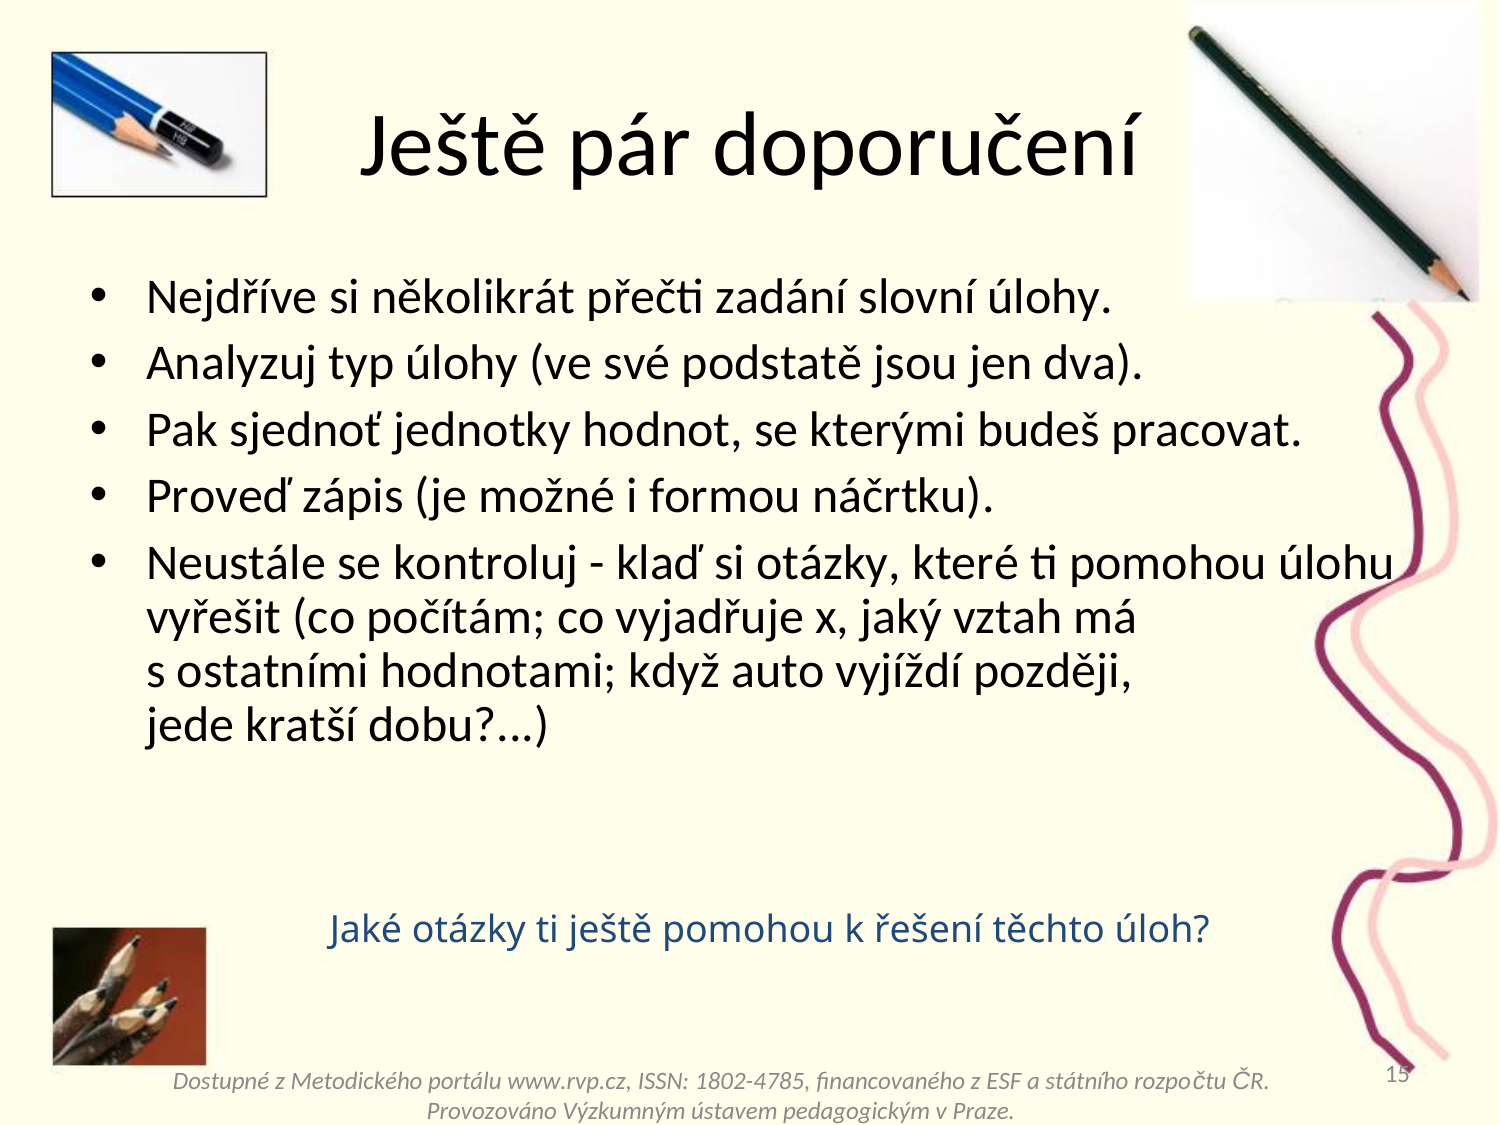

# Ještě pár doporučení
Nejdříve si několikrát přečti zadání slovní úlohy.
Analyzuj typ úlohy (ve své podstatě jsou jen dva).
Pak sjednoť jednotky hodnot, se kterými budeš pracovat.
Proveď zápis (je možné i formou náčrtku).
Neustále se kontroluj - klaď si otázky, které ti pomohou úlohu vyřešit (co počítám; co vyjadřuje x, jaký vztah má
s ostatními hodnotami; když auto vyjíždí později,
jede kratší dobu?...)
Jaké otázky ti ještě pomohou k řešení těchto úloh?
15
Dostupné z Metodického portálu www.rvp.cz, ISSN: 1802-4785, financovaného z ESF a státního rozpočtu ČR. Provozováno Výzkumným ústavem pedagogickým v Praze.